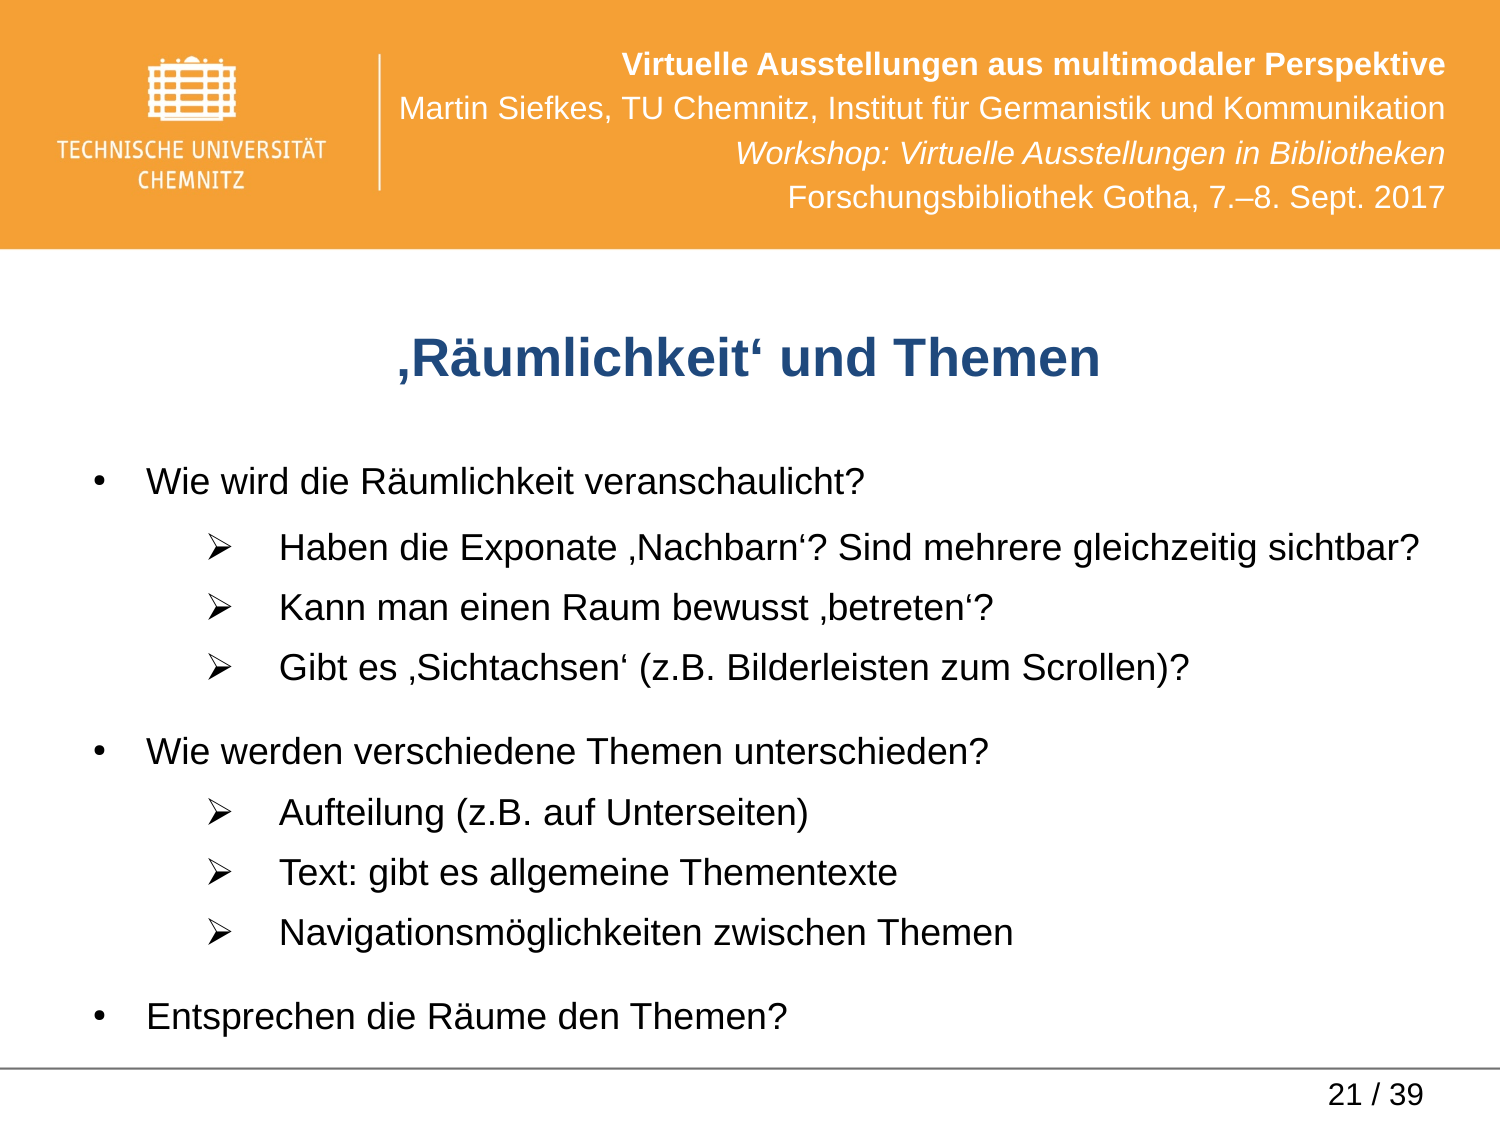

#
‚Räumlichkeit‘ und Themen
Wie wird die Räumlichkeit veranschaulicht?
 		Haben die Exponate ‚Nachbarn‘? Sind mehrere gleichzeitig sichtbar?
 		Kann man einen Raum bewusst ‚betreten‘?
 		Gibt es ‚Sichtachsen‘ (z.B. Bilderleisten zum Scrollen)?
Wie werden verschiedene Themen unterschieden?
 		Aufteilung (z.B. auf Unterseiten)
 		Text: gibt es allgemeine Thementexte
 		Navigationsmöglichkeiten zwischen Themen
Entsprechen die Räume den Themen?